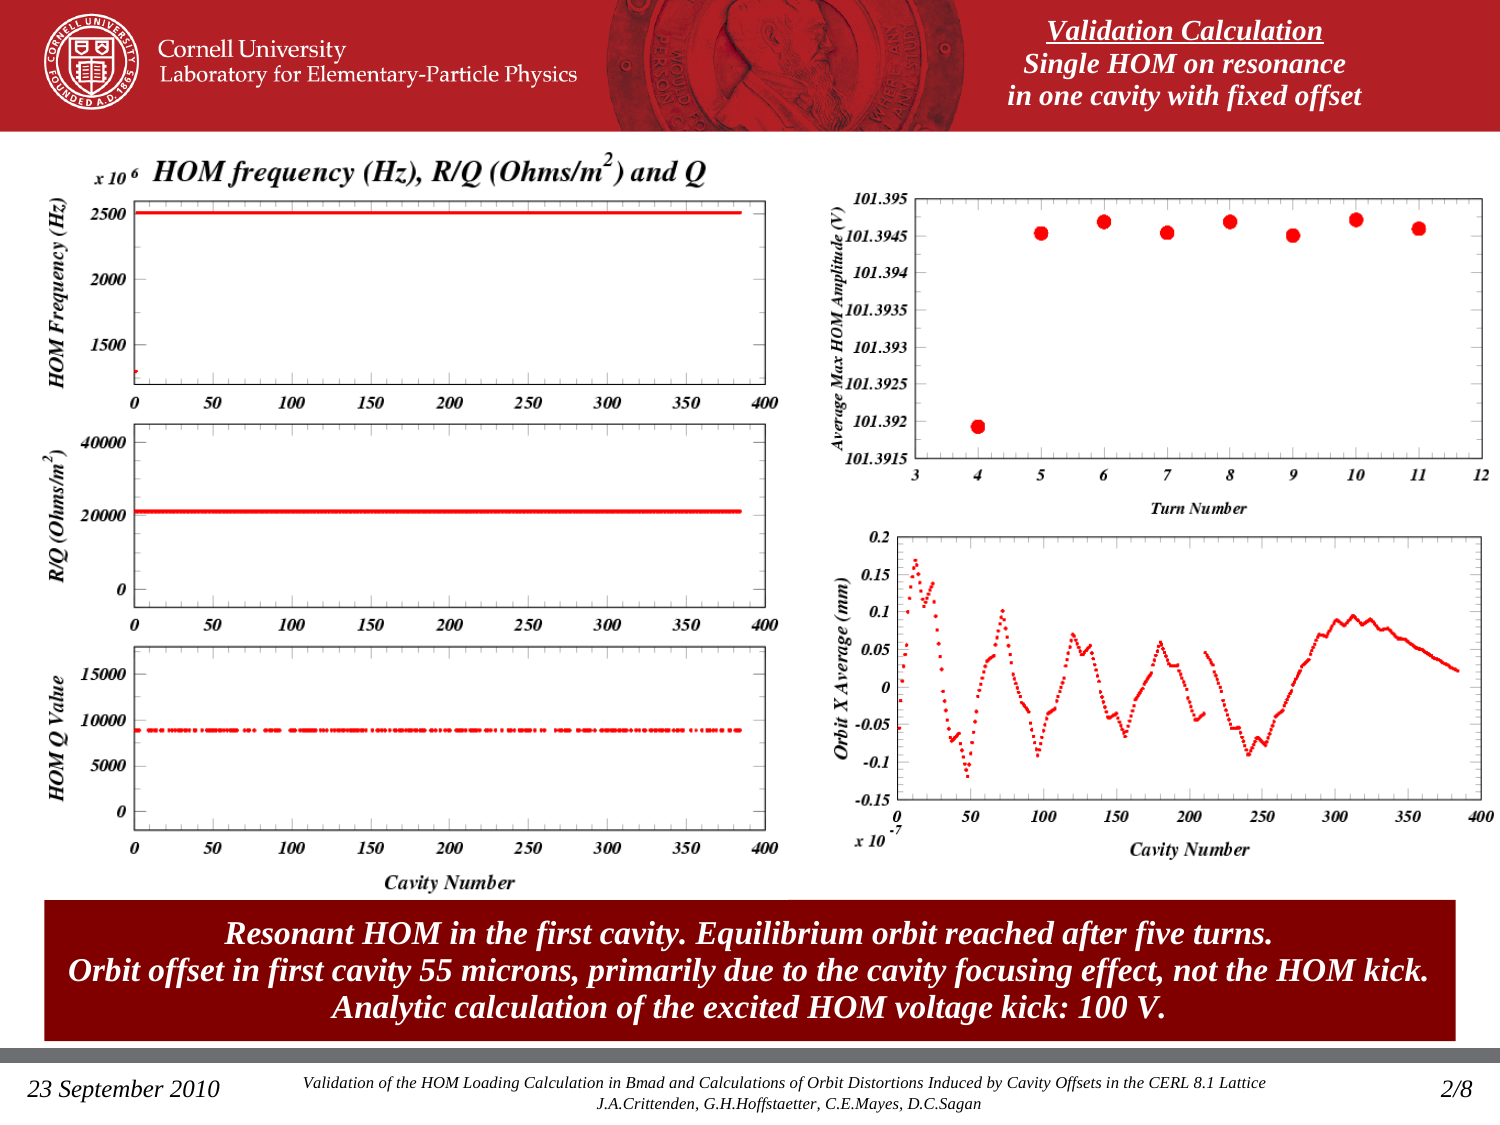

Validation Calculation
Single HOM on resonance
in one cavity with fixed offset
Resonant HOM in the first cavity. Equilibrium orbit reached after five turns.
Orbit offset in first cavity 55 microns, primarily due to the cavity focusing effect, not the HOM kick.
Analytic calculation of the excited HOM voltage kick: 100 V.